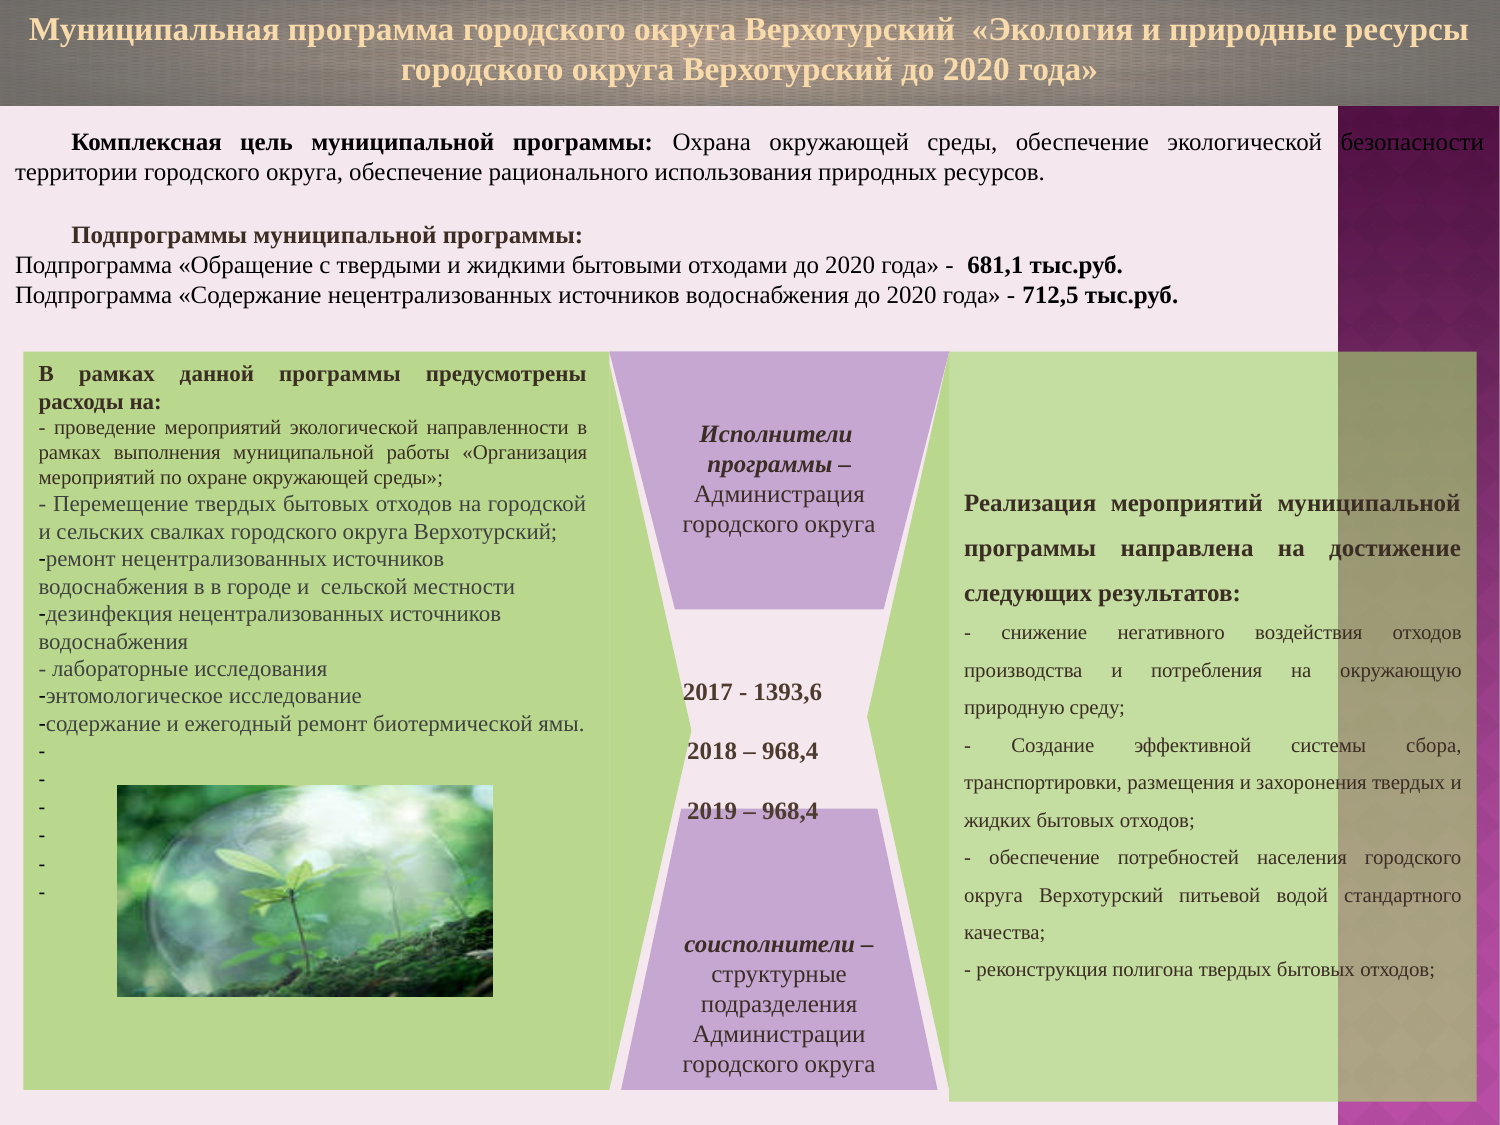

Муниципальная программа городского округа Верхотурский «Экология и природные ресурсы городского округа Верхотурский до 2020 года»
Комплексная цель муниципальной программы: Охрана окружающей среды, обеспечение экологической безопасности территории городского округа, обеспечение рационального использования природных ресурсов.
 Подпрограммы муниципальной программы:
Подпрограмма «Обращение с твердыми и жидкими бытовыми отходами до 2020 года» - 681,1 тыс.руб.
Подпрограмма «Содержание нецентрализованных источников водоснабжения до 2020 года» - 712,5 тыс.руб.
В рамках данной программы предусмотрены расходы на:
- проведение мероприятий экологической направленности в рамках выполнения муниципальной работы «Организация мероприятий по охране окружающей среды»;
- Перемещение твердых бытовых отходов на городской и сельских свалках городского округа Верхотурский;
ремонт нецентрализованных источников водоснабжения в в городе и сельской местности
дезинфекция нецентрализованных источников водоснабжения
- лабораторные исследования
энтомологическое исследование
содержание и ежегодный ремонт биотермической ямы.
Реализация мероприятий муниципальной программы направлена на достижение следующих результатов:
- снижение негативного воздействия отходов производства и потребления на окружающую природную среду;
- Создание эффективной системы сбора, транспортировки, размещения и захоронения твердых и жидких бытовых отходов;
- обеспечение потребностей населения городского округа Верхотурский питьевой водой стандартного качества;
- реконструкция полигона твердых бытовых отходов;
Исполнители программы – Администрация городского округа
2017 - 1393,6
2018 – 968,4
2019 – 968,4
соисполнители – структурные подразделения Администрации городского округа